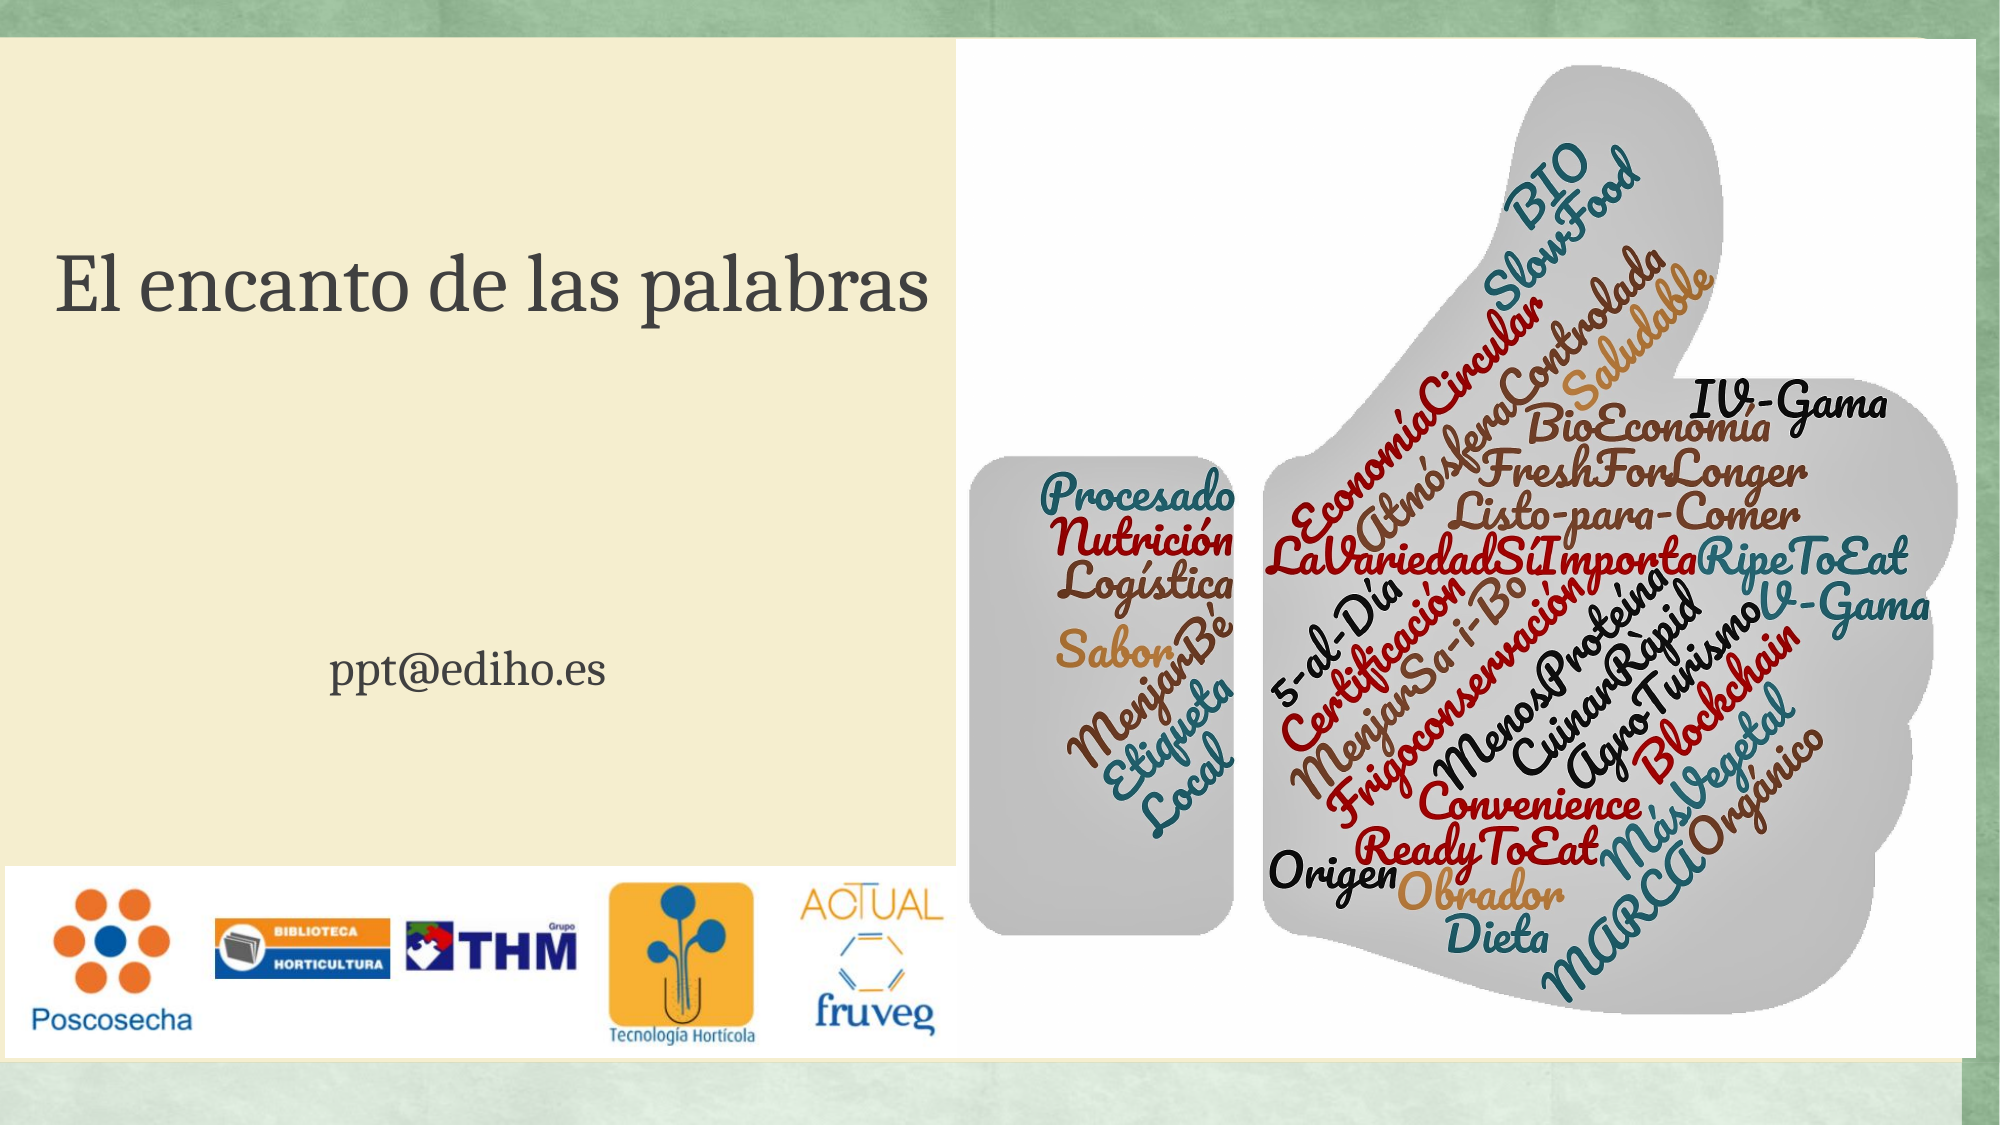

El encanto de las palabras
# ppt@ediho.es